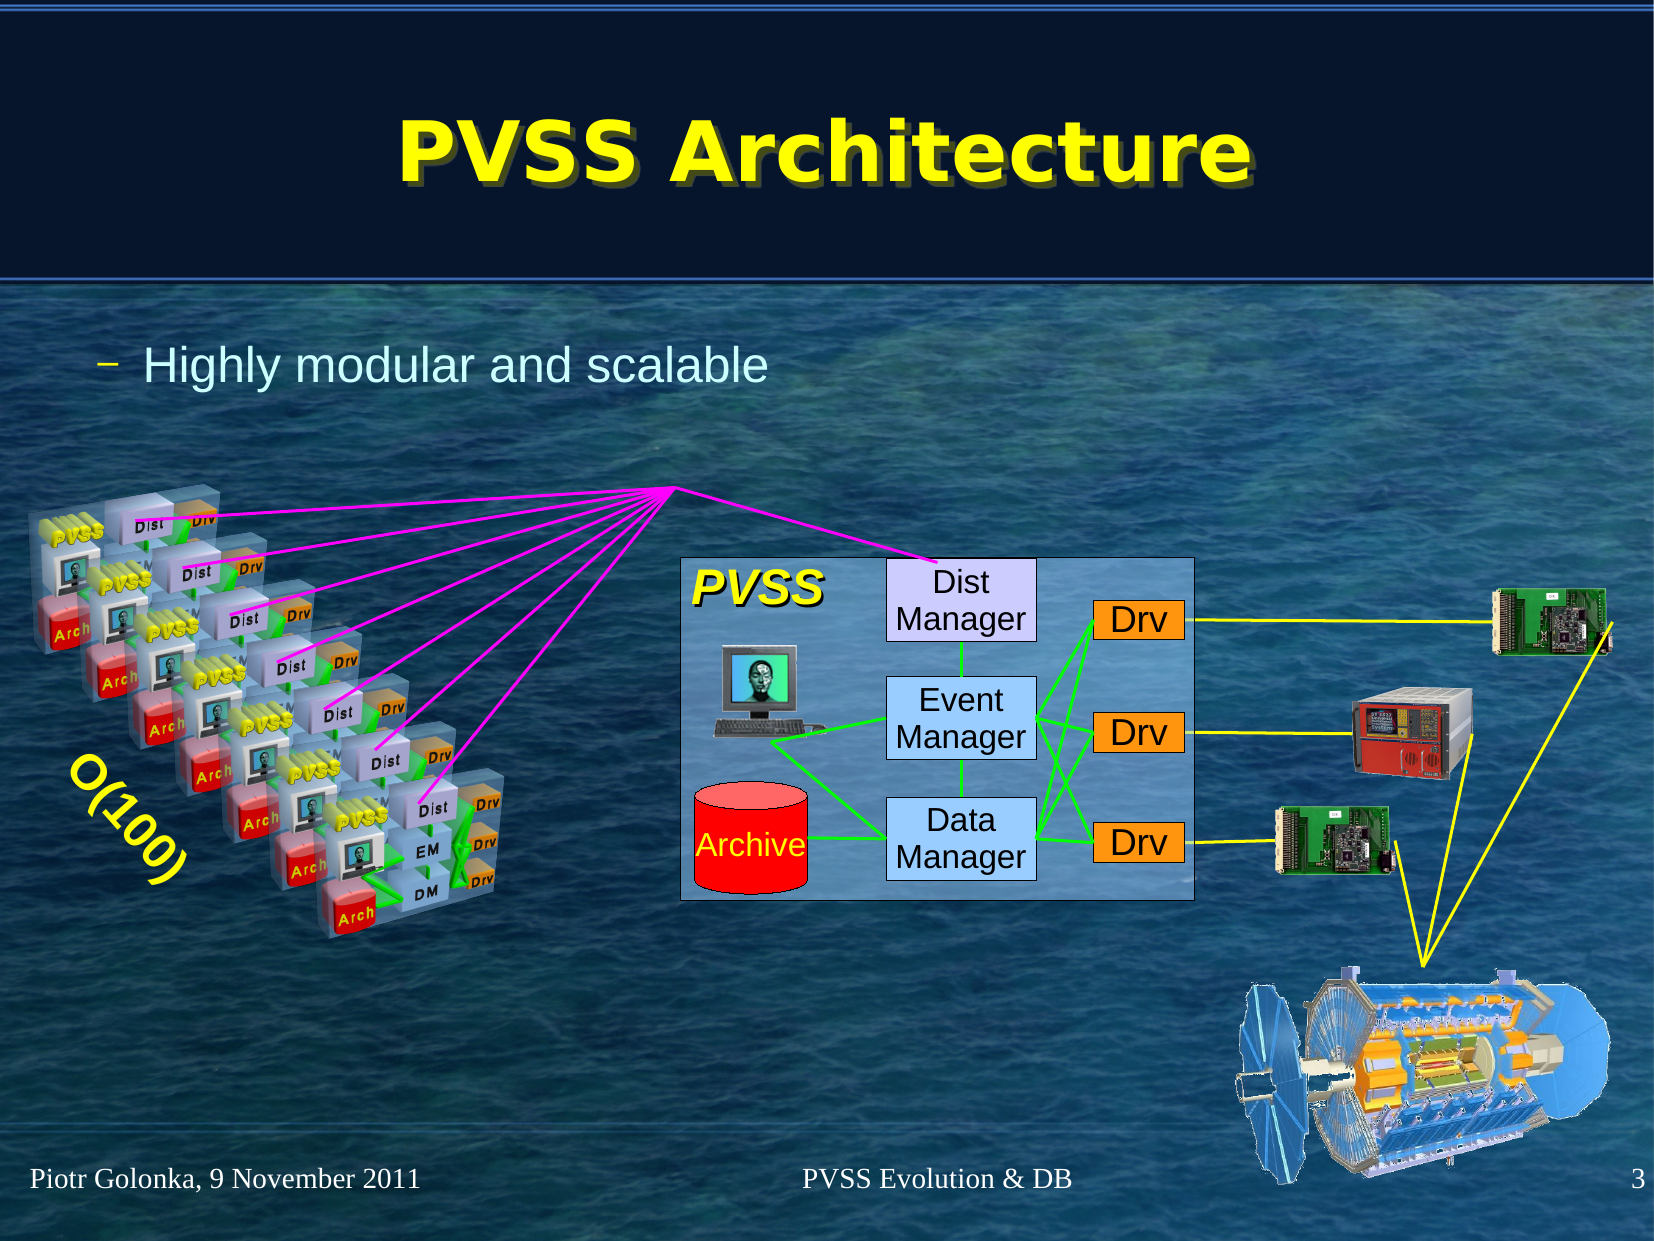

# PVSS Architecture
Highly modular and scalable
PVSS
Dist
Manager
Drv
Event
Manager
Drv
O(100)
Archive
Data
Manager
Drv
Piotr Golonka, 9 November 2011
PVSS Evolution & DB
3